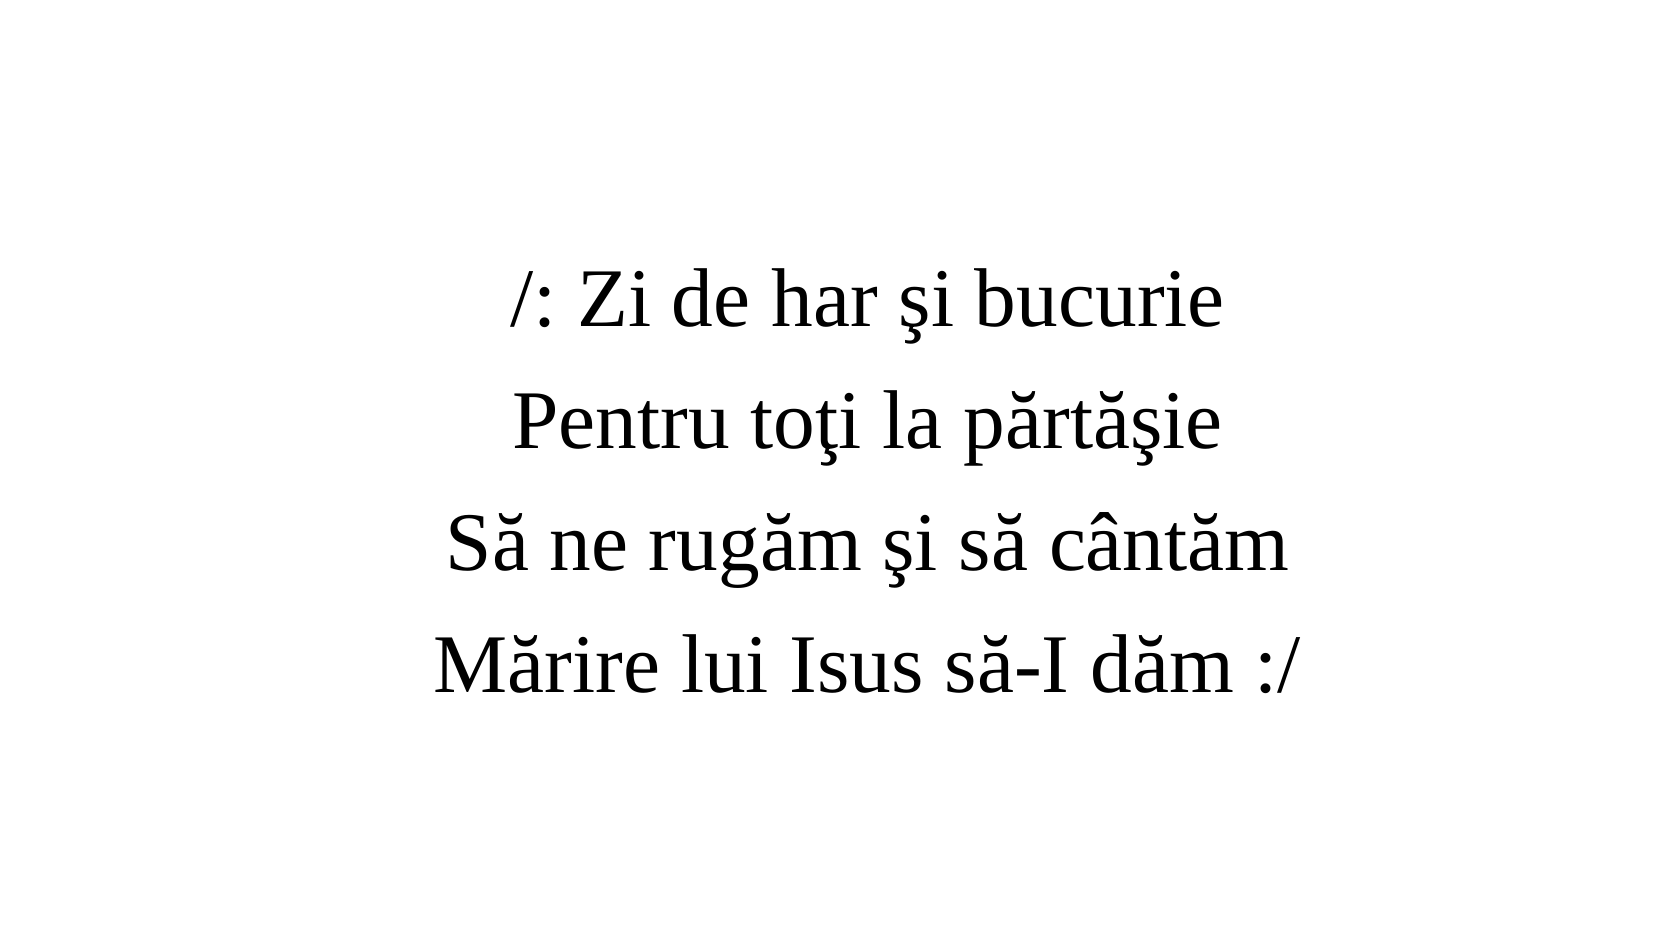

# /: Zi de har şi bucurie
Pentru toţi la părtăşie
Să ne rugăm şi să cântăm
Mărire lui Isus să-I dăm :/